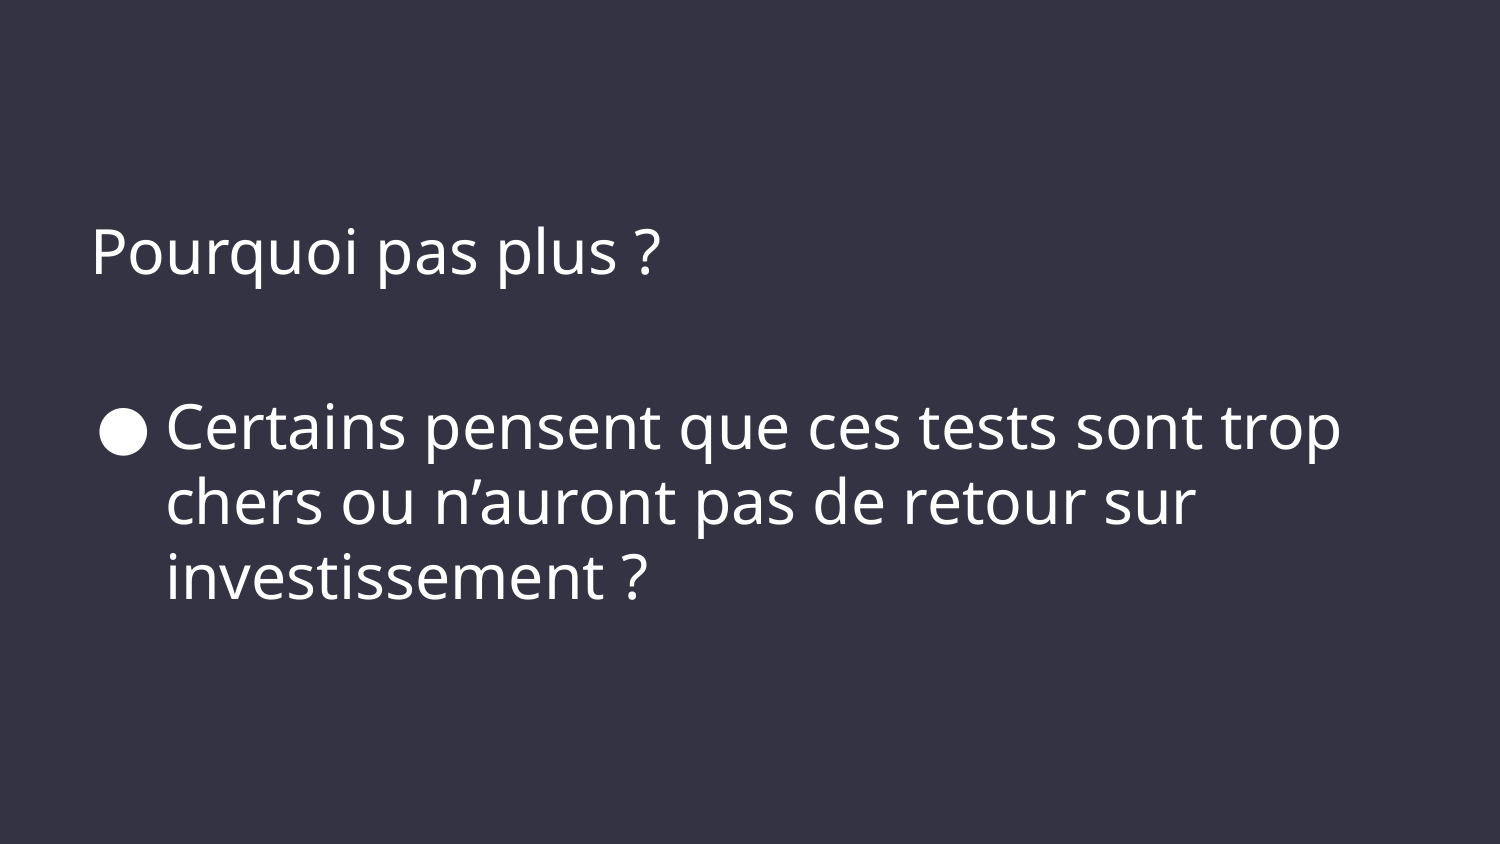

# Pourquoi pas plus ?
Certains pensent que ces tests sont trop chers ou n’auront pas de retour sur investissement ?